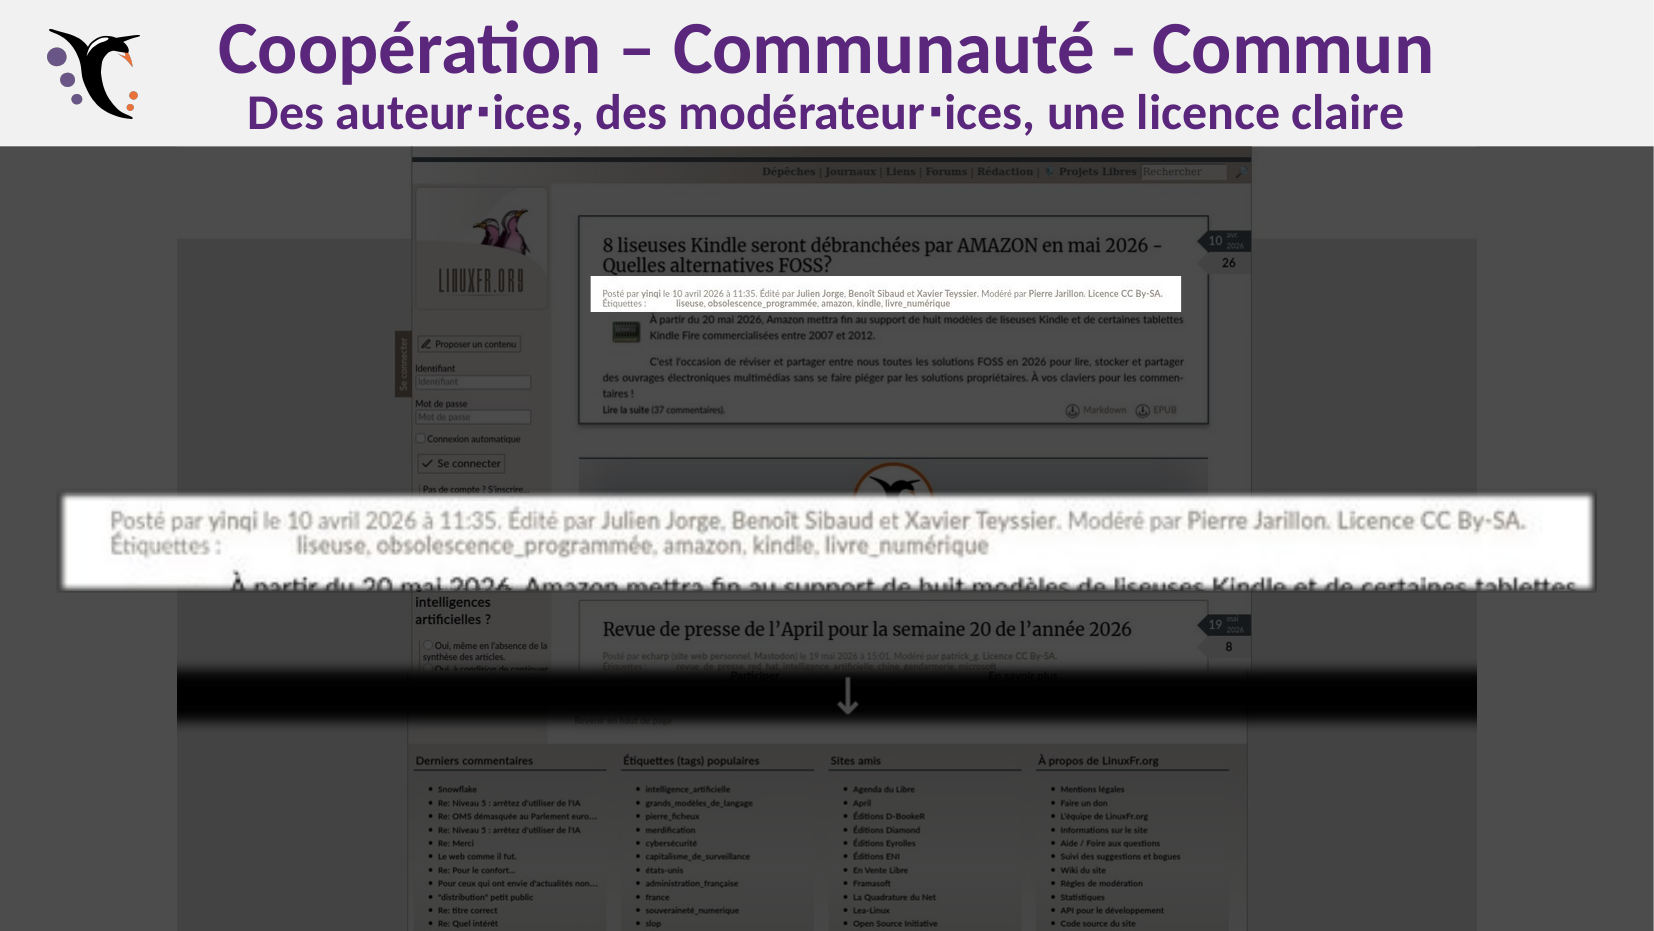

# Coopération – Communauté - Commun Des auteur⋅ices, des modérateur⋅ices, une licence claire